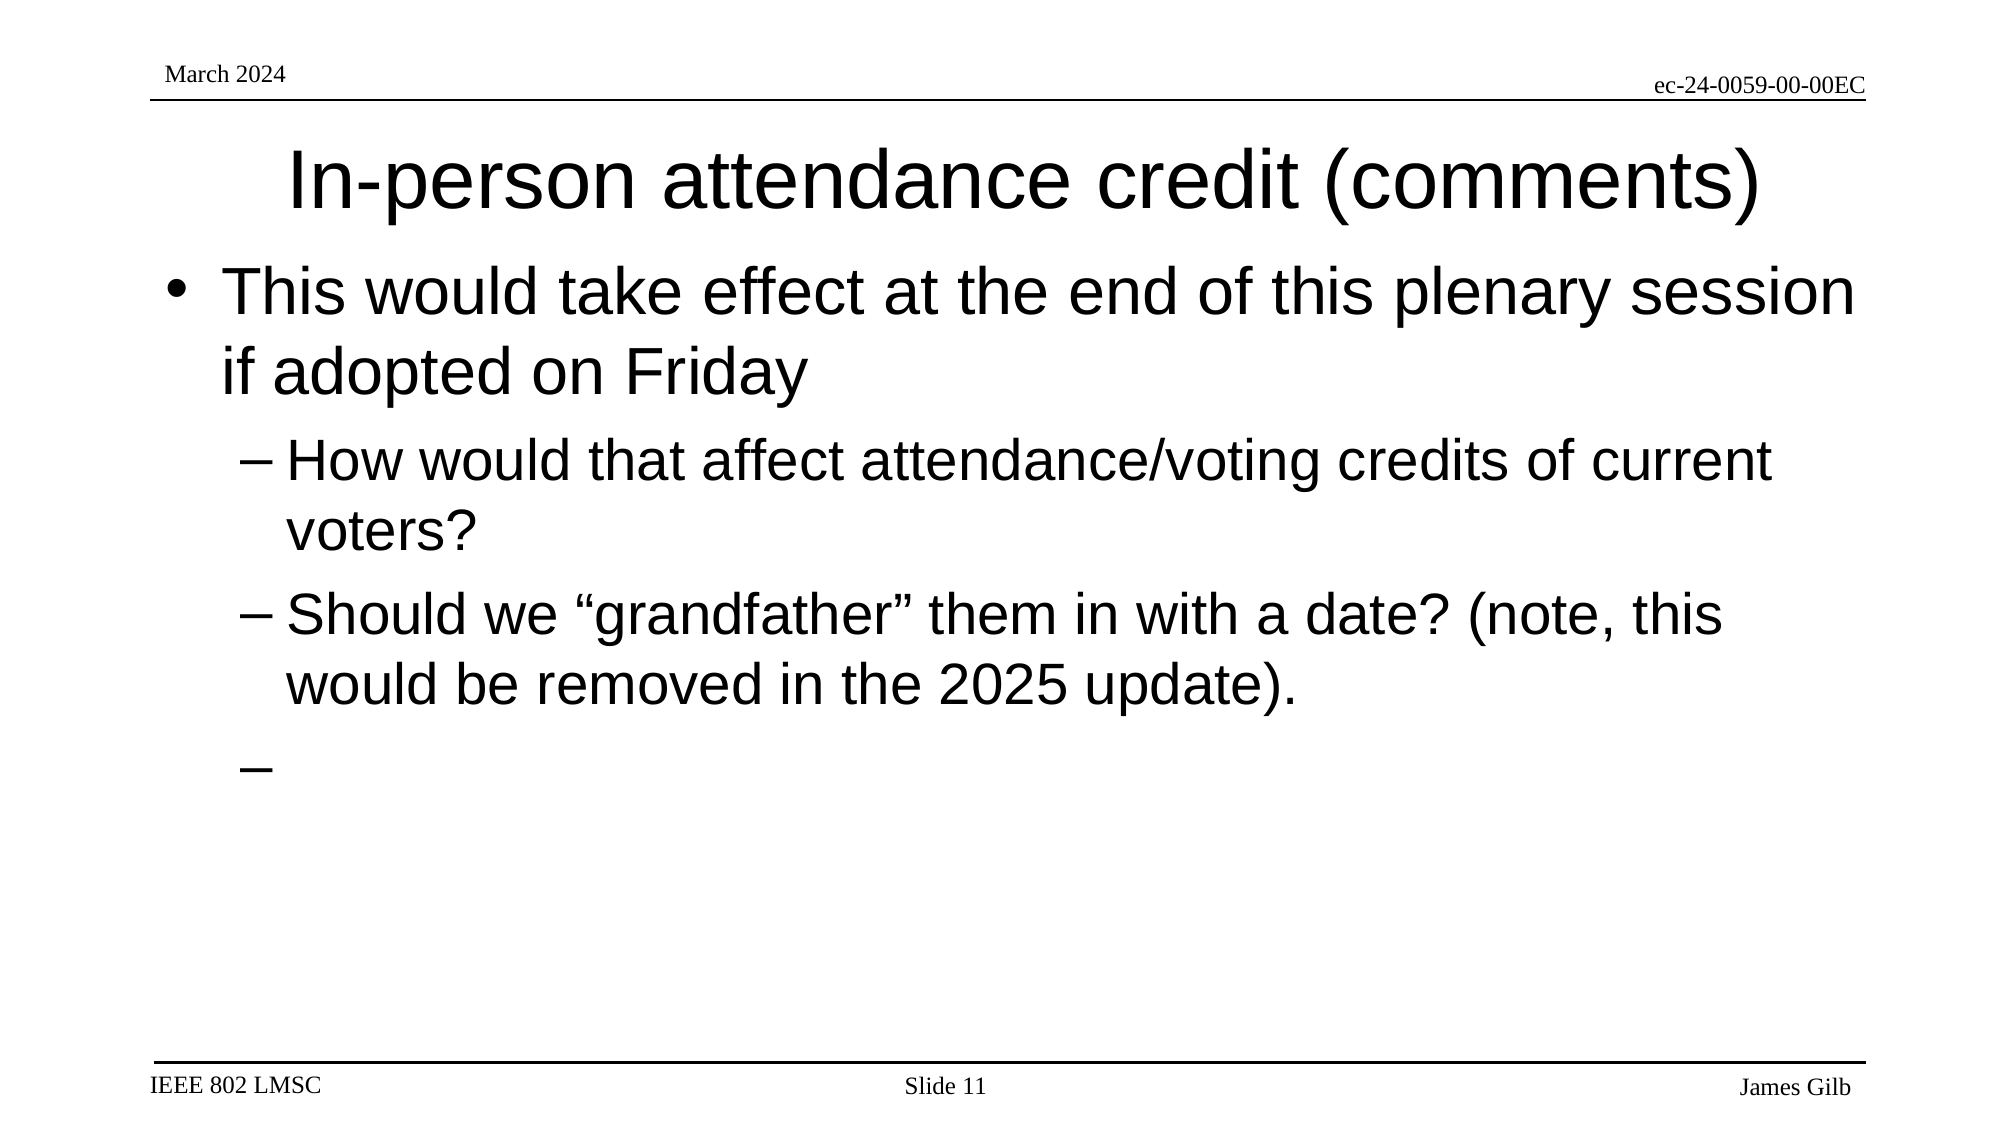

# In-person attendance credit (comments)
This would take effect at the end of this plenary session if adopted on Friday
How would that affect attendance/voting credits of current voters?
Should we “grandfather” them in with a date? (note, this would be removed in the 2025 update).
11